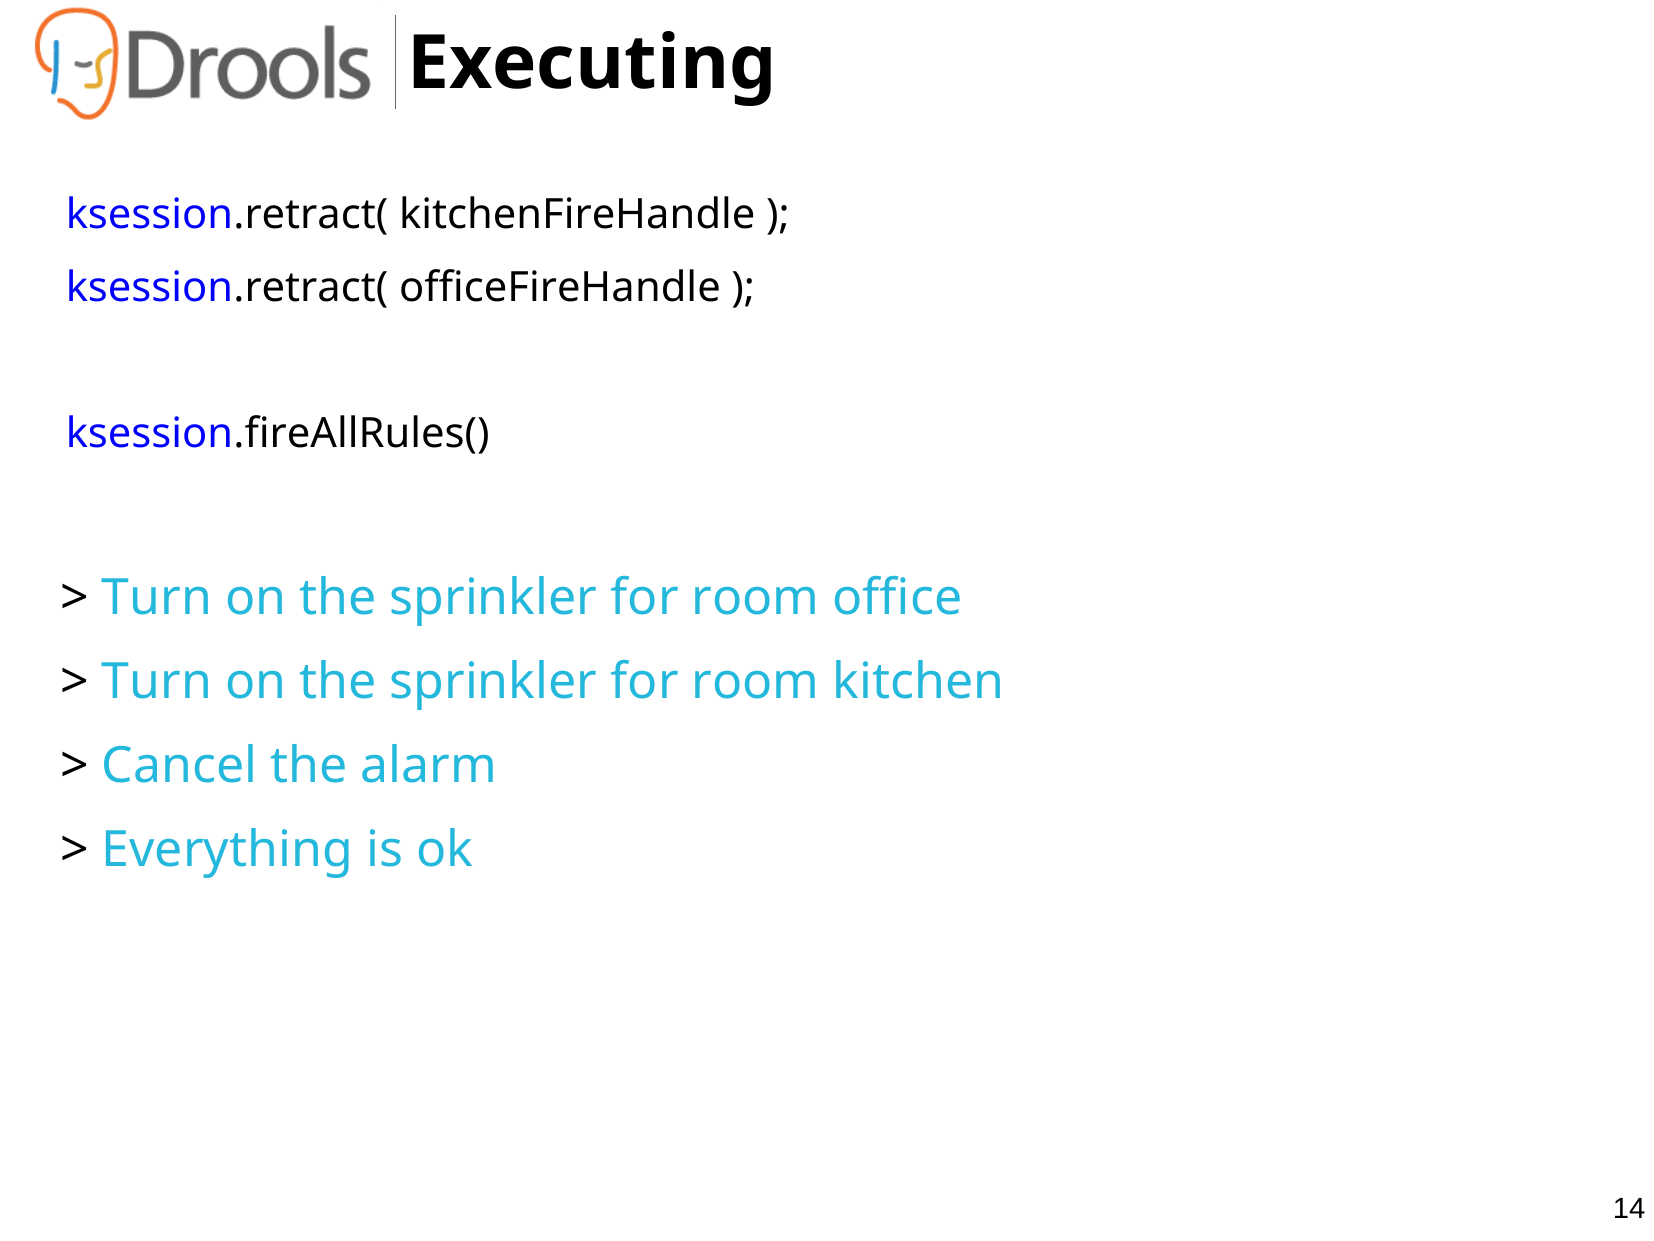

# Executing
ksession.retract( kitchenFireHandle );
ksession.retract( officeFireHandle );
ksession.fireAllRules()
> Turn on the sprinkler for room office
> Turn on the sprinkler for room kitchen
> Cancel the alarm
> Everything is ok